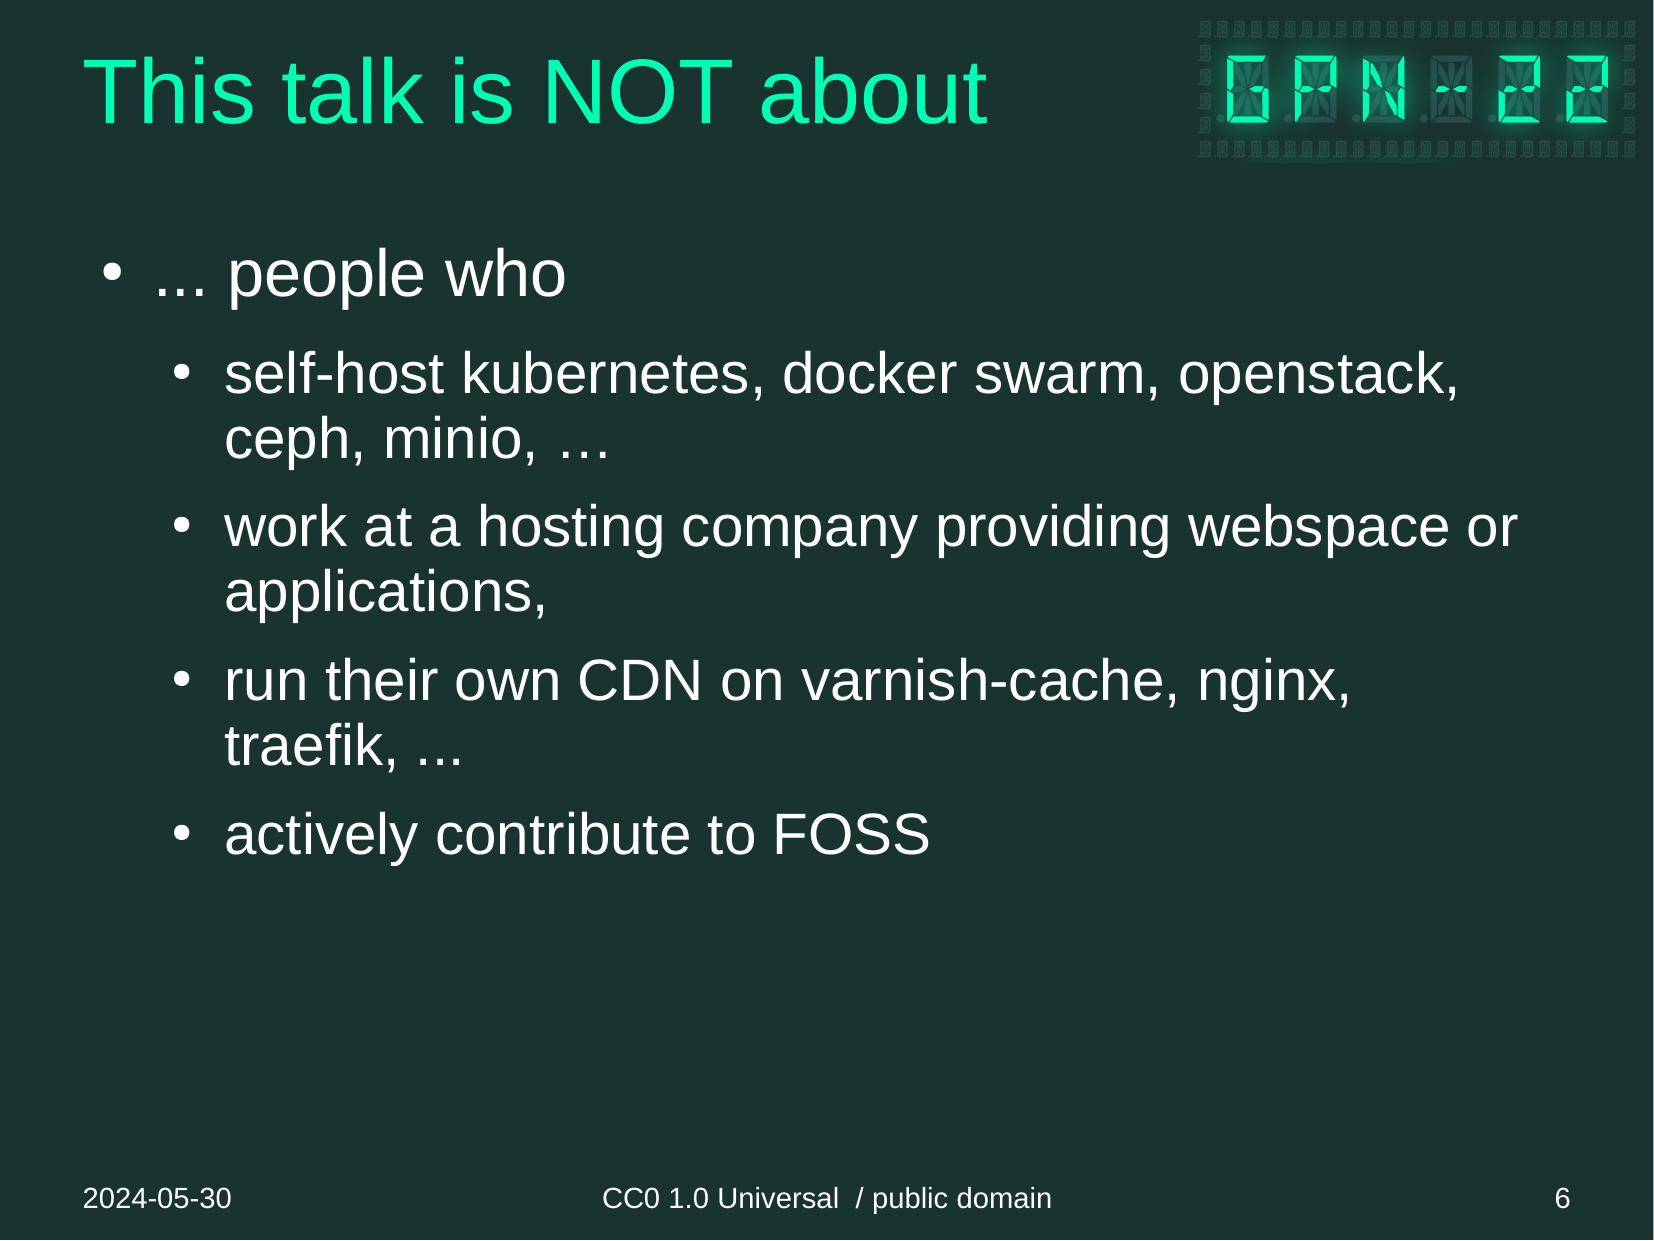

# This talk is NOT about
... people who
self-host kubernetes, docker swarm, openstack, ceph, minio, …
work at a hosting company providing webspace or applications,
run their own CDN on varnish-cache, nginx, traefik, ...
actively contribute to FOSS
2024-05-30
CC0 1.0 Universal / public domain
6